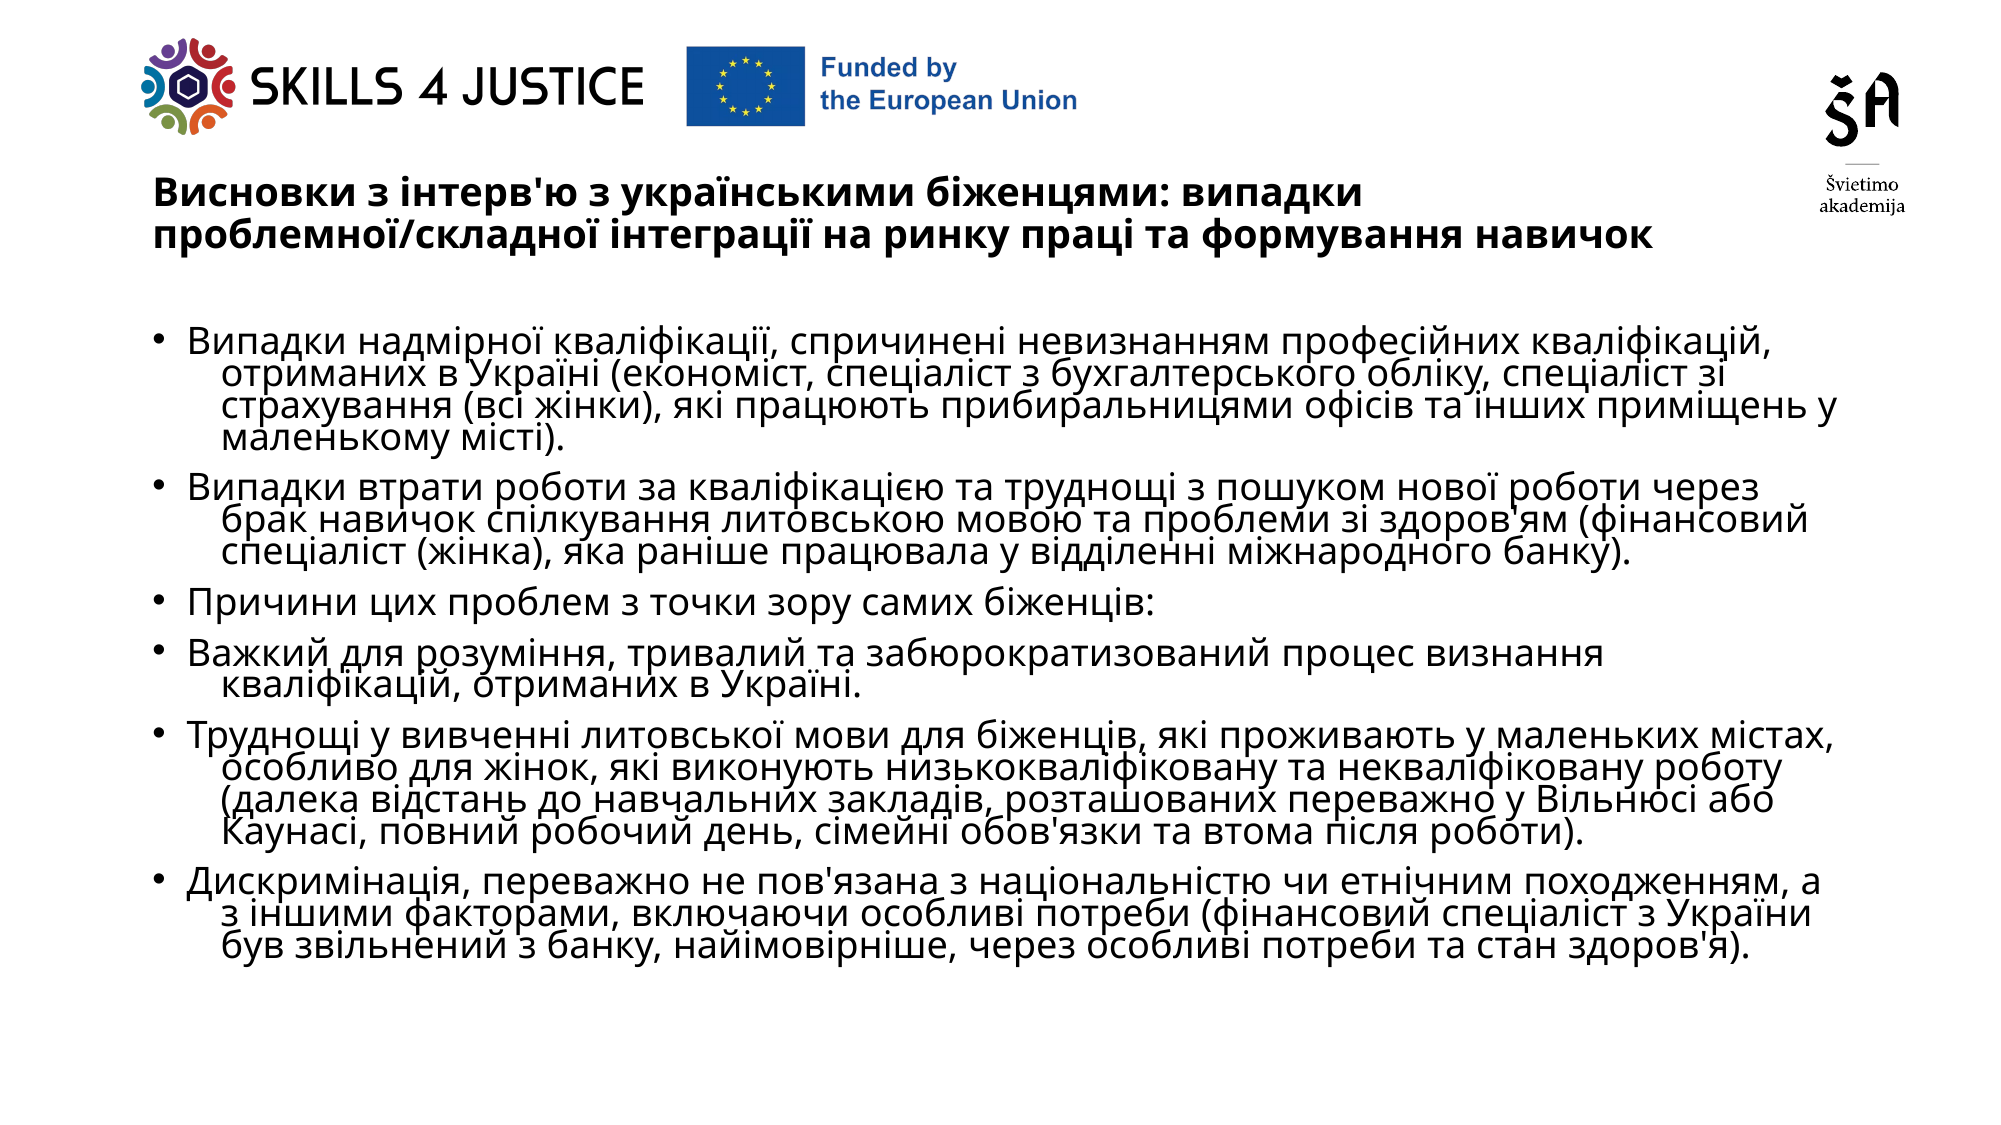

# Висновки з інтерв'ю з українськими біженцями: випадки проблемної/складної інтеграції на ринку праці та формування навичок
Випадки надмірної кваліфікації, спричинені невизнанням професійних кваліфікацій, отриманих в Україні (економіст, спеціаліст з бухгалтерського обліку, спеціаліст зі страхування (всі жінки), які працюють прибиральницями офісів та інших приміщень у маленькому місті).
Випадки втрати роботи за кваліфікацією та труднощі з пошуком нової роботи через брак навичок спілкування литовською мовою та проблеми зі здоров'ям (фінансовий спеціаліст (жінка), яка раніше працювала у відділенні міжнародного банку).
Причини цих проблем з точки зору самих біженців:
Важкий для розуміння, тривалий та забюрократизований процес визнання кваліфікацій, отриманих в Україні.
Труднощі у вивченні литовської мови для біженців, які проживають у маленьких містах, особливо для жінок, які виконують низькокваліфіковану та некваліфіковану роботу (далека відстань до навчальних закладів, розташованих переважно у Вільнюсі або Каунасі, повний робочий день, сімейні обов'язки та втома після роботи).
Дискримінація, переважно не пов'язана з національністю чи етнічним походженням, а з іншими факторами, включаючи особливі потреби (фінансовий спеціаліст з України був звільнений з банку, найімовірніше, через особливі потреби та стан здоров'я).